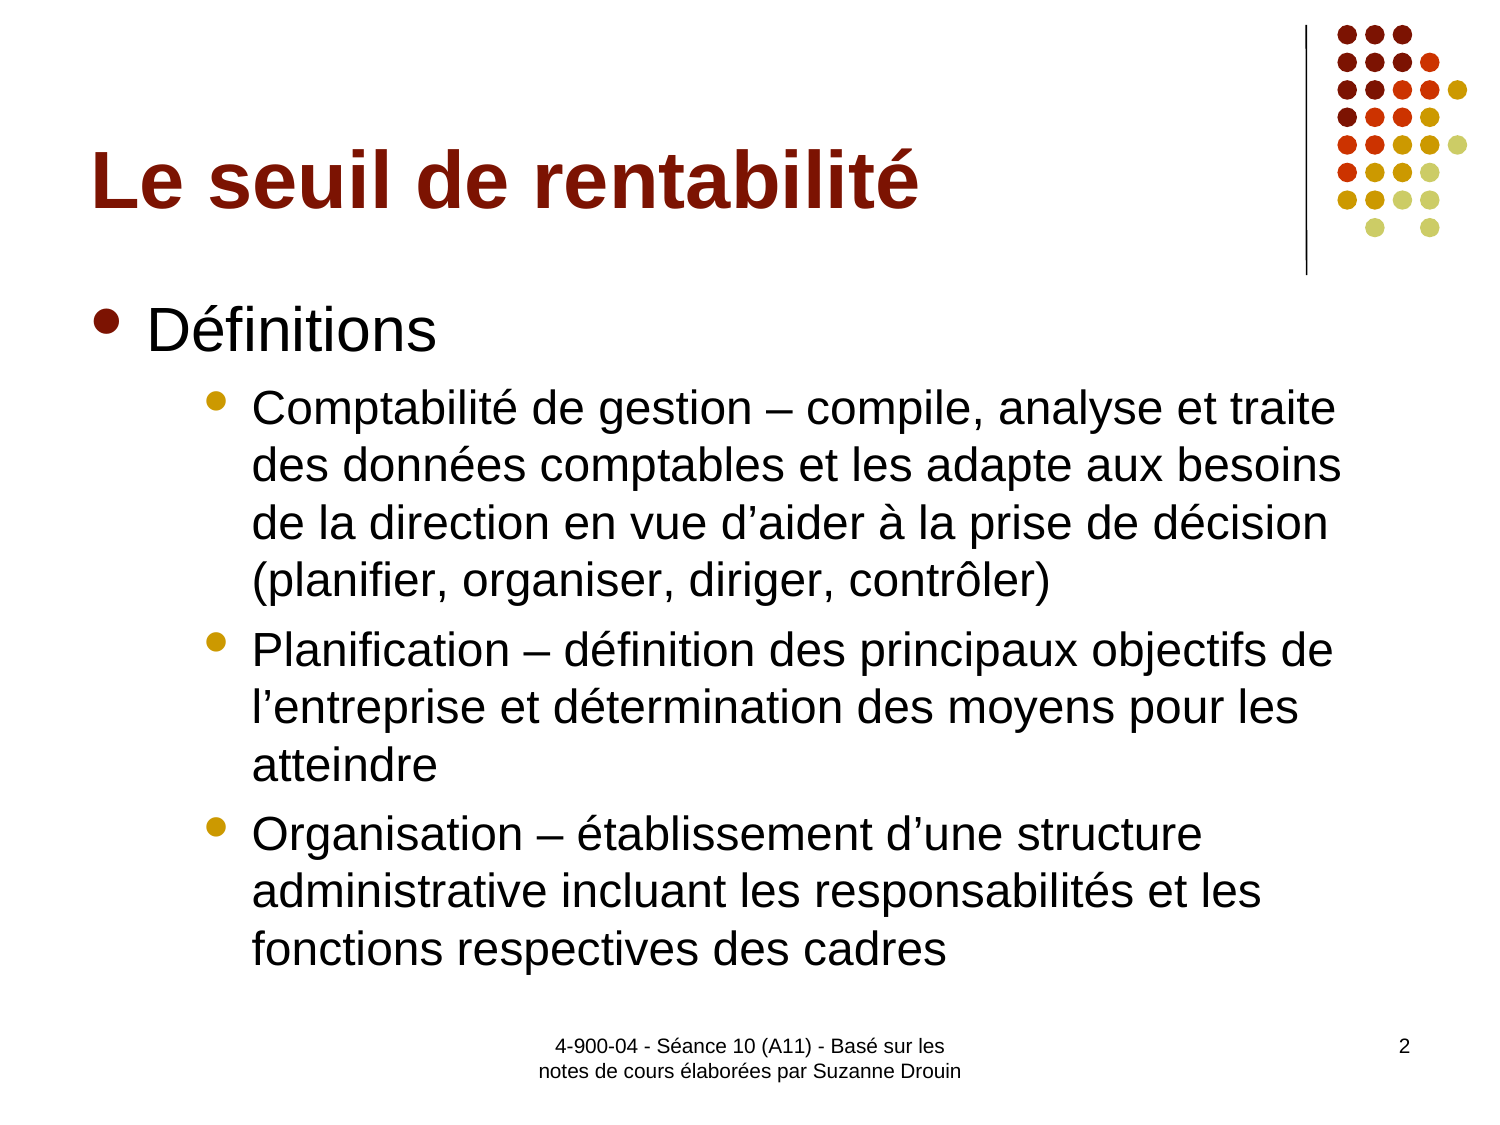

Le seuil de rentabilité
Définitions
Comptabilité de gestion – compile, analyse et traite des données comptables et les adapte aux besoins de la direction en vue d’aider à la prise de décision (planifier, organiser, diriger, contrôler)
Planification – définition des principaux objectifs de l’entreprise et détermination des moyens pour les atteindre
Organisation – établissement d’une structure administrative incluant les responsabilités et les fonctions respectives des cadres
4-900-04 - Séance 10 (A11) - Basé sur les notes de cours élaborées par Suzanne Drouin